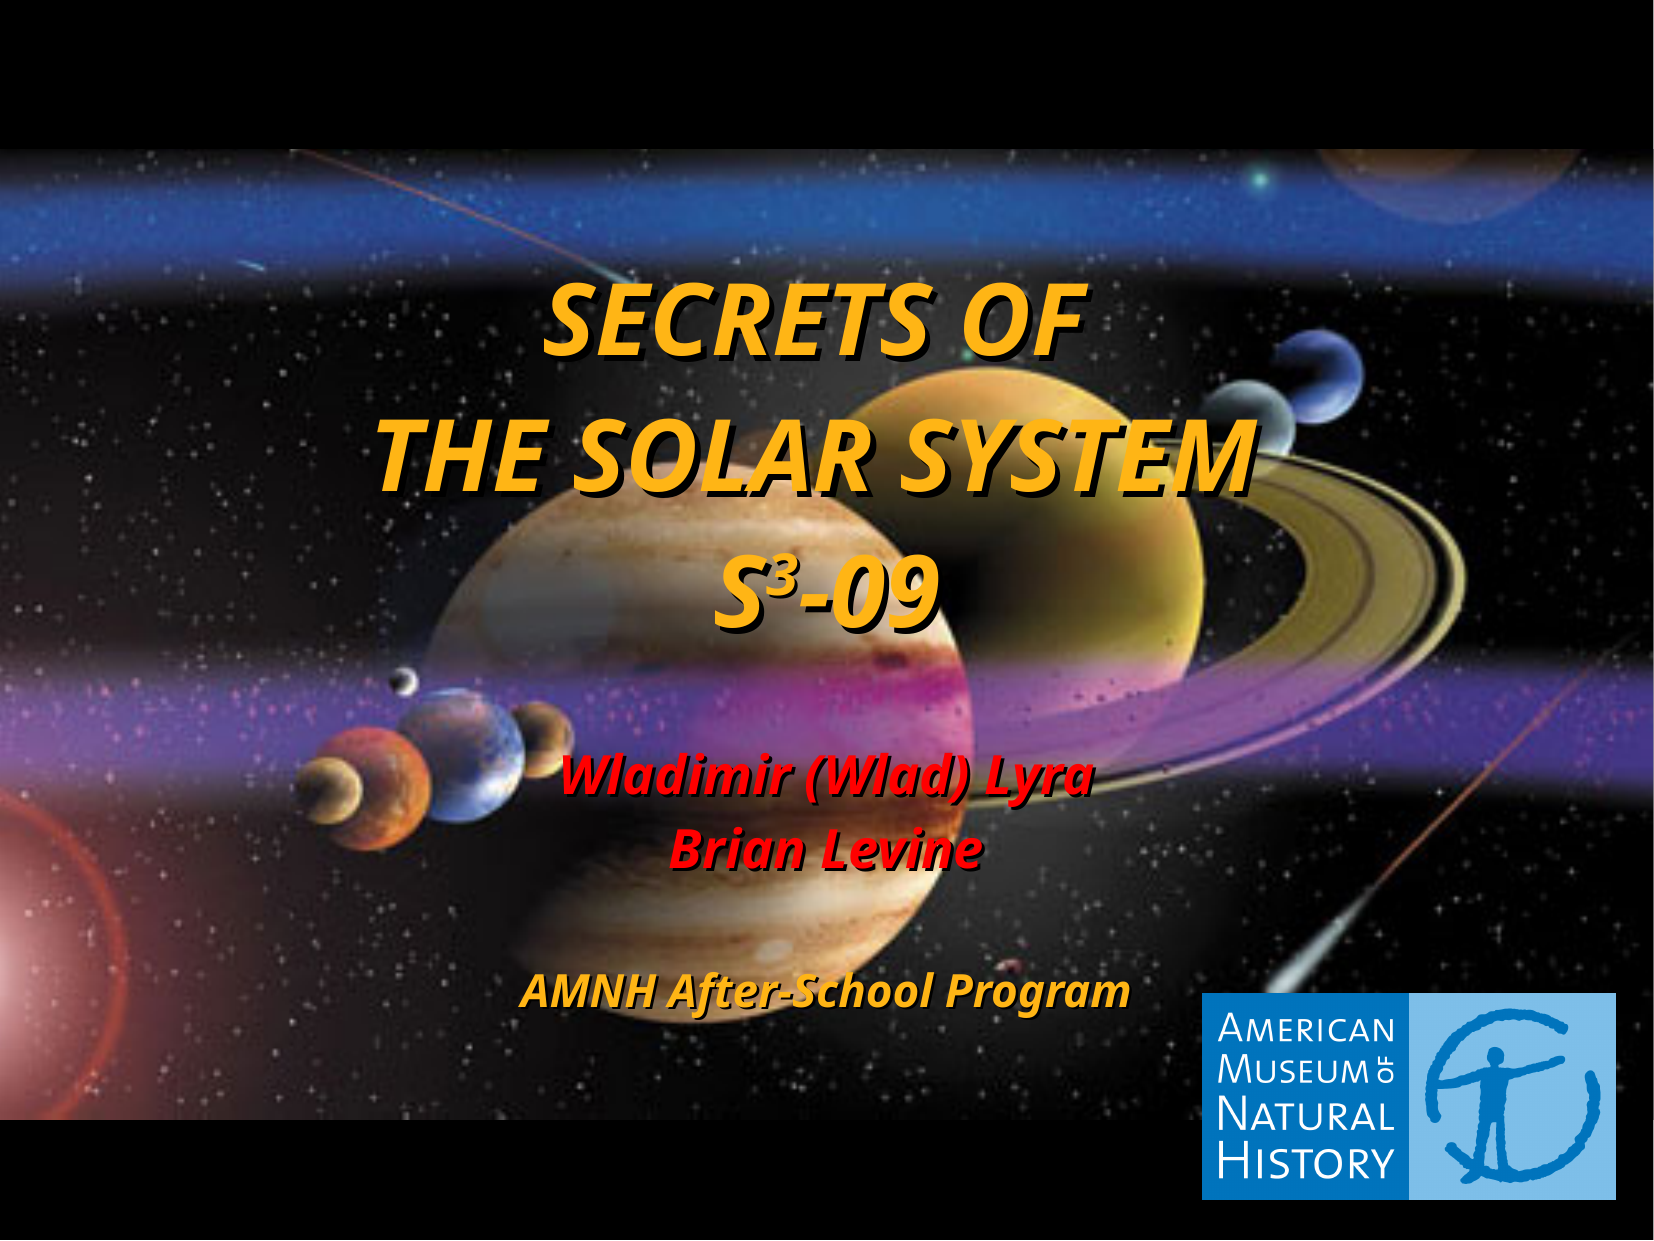

SECRETS OF
THE SOLAR SYSTEM
S3-09
Wladimir (Wlad) Lyra
Brian Levine
AMNH After-School Program